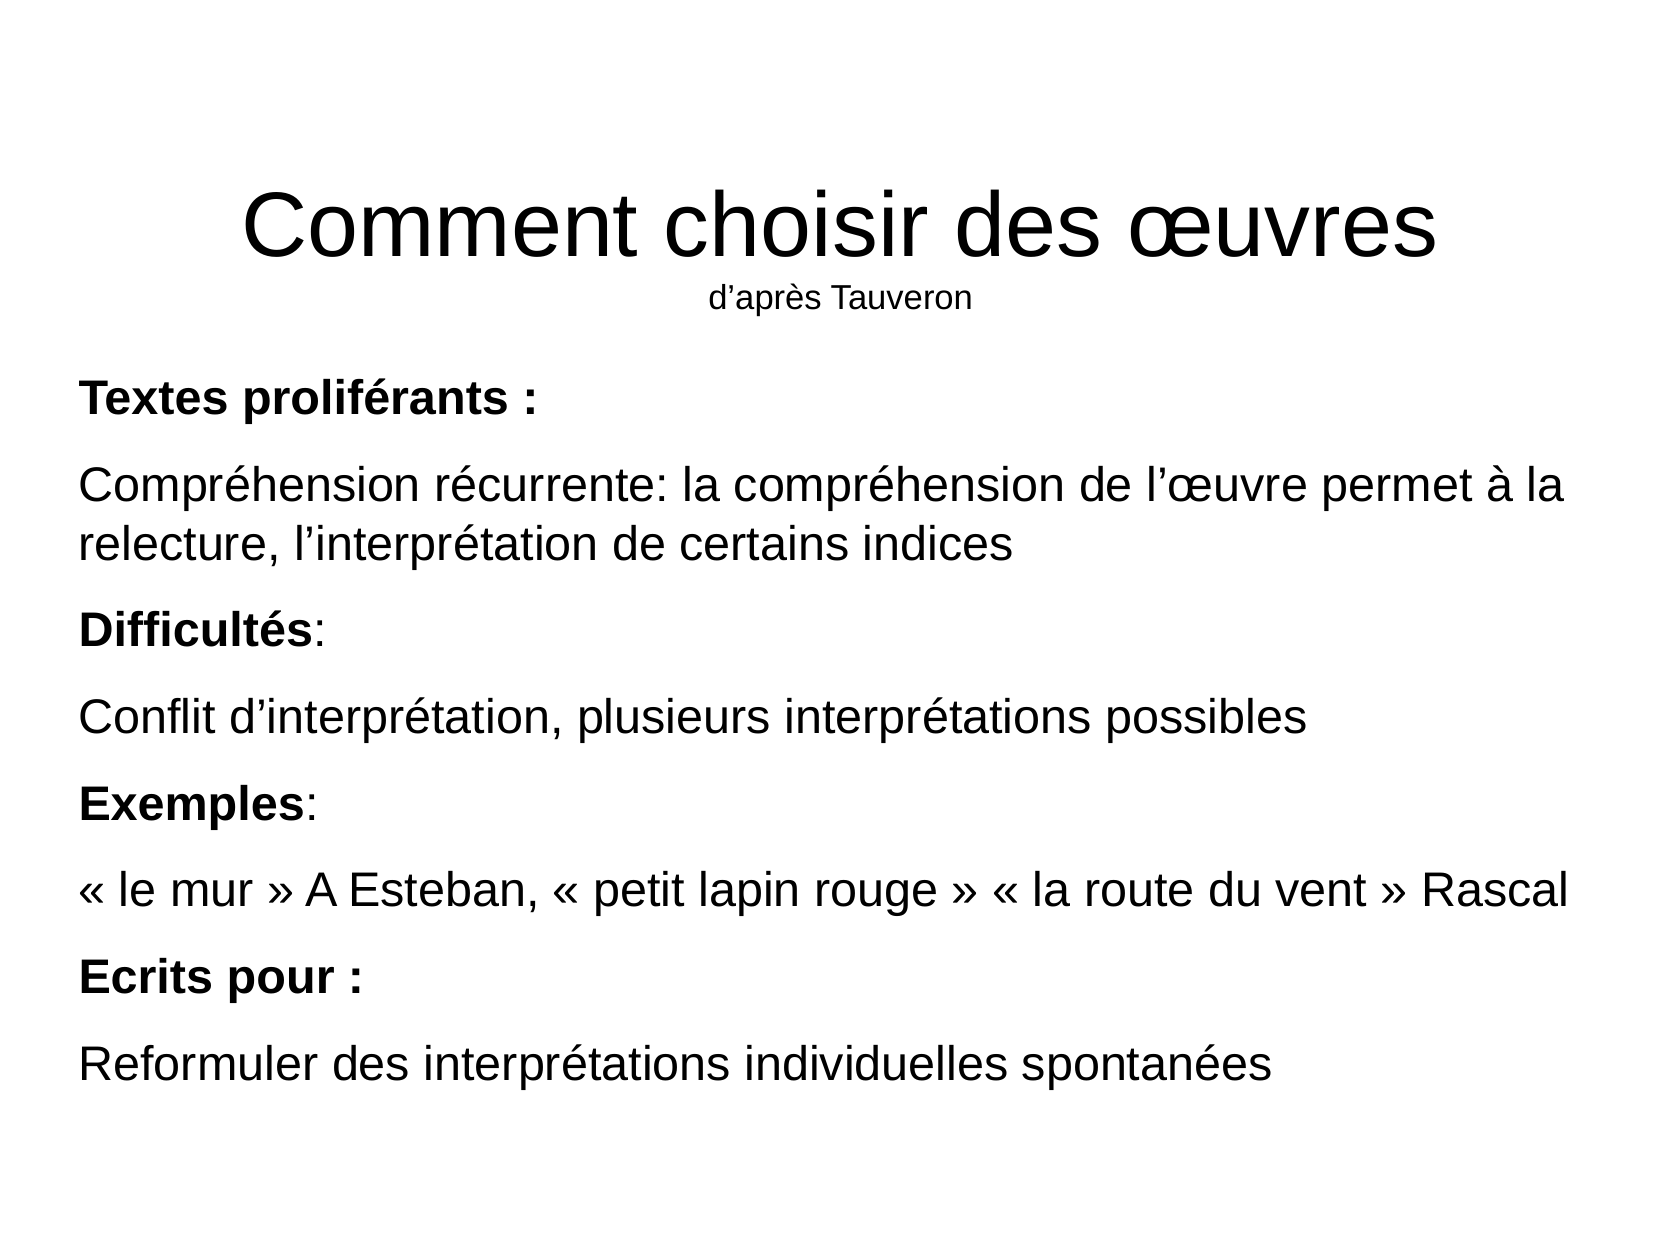

# Comment choisir des œuvres d’après Tauveron
Textes proliférants :
Compréhension récurrente: la compréhension de l’œuvre permet à la relecture, l’interprétation de certains indices
Difficultés:
Conflit d’interprétation, plusieurs interprétations possibles
Exemples:
« le mur » A Esteban, « petit lapin rouge » « la route du vent » Rascal
Ecrits pour :
Reformuler des interprétations individuelles spontanées